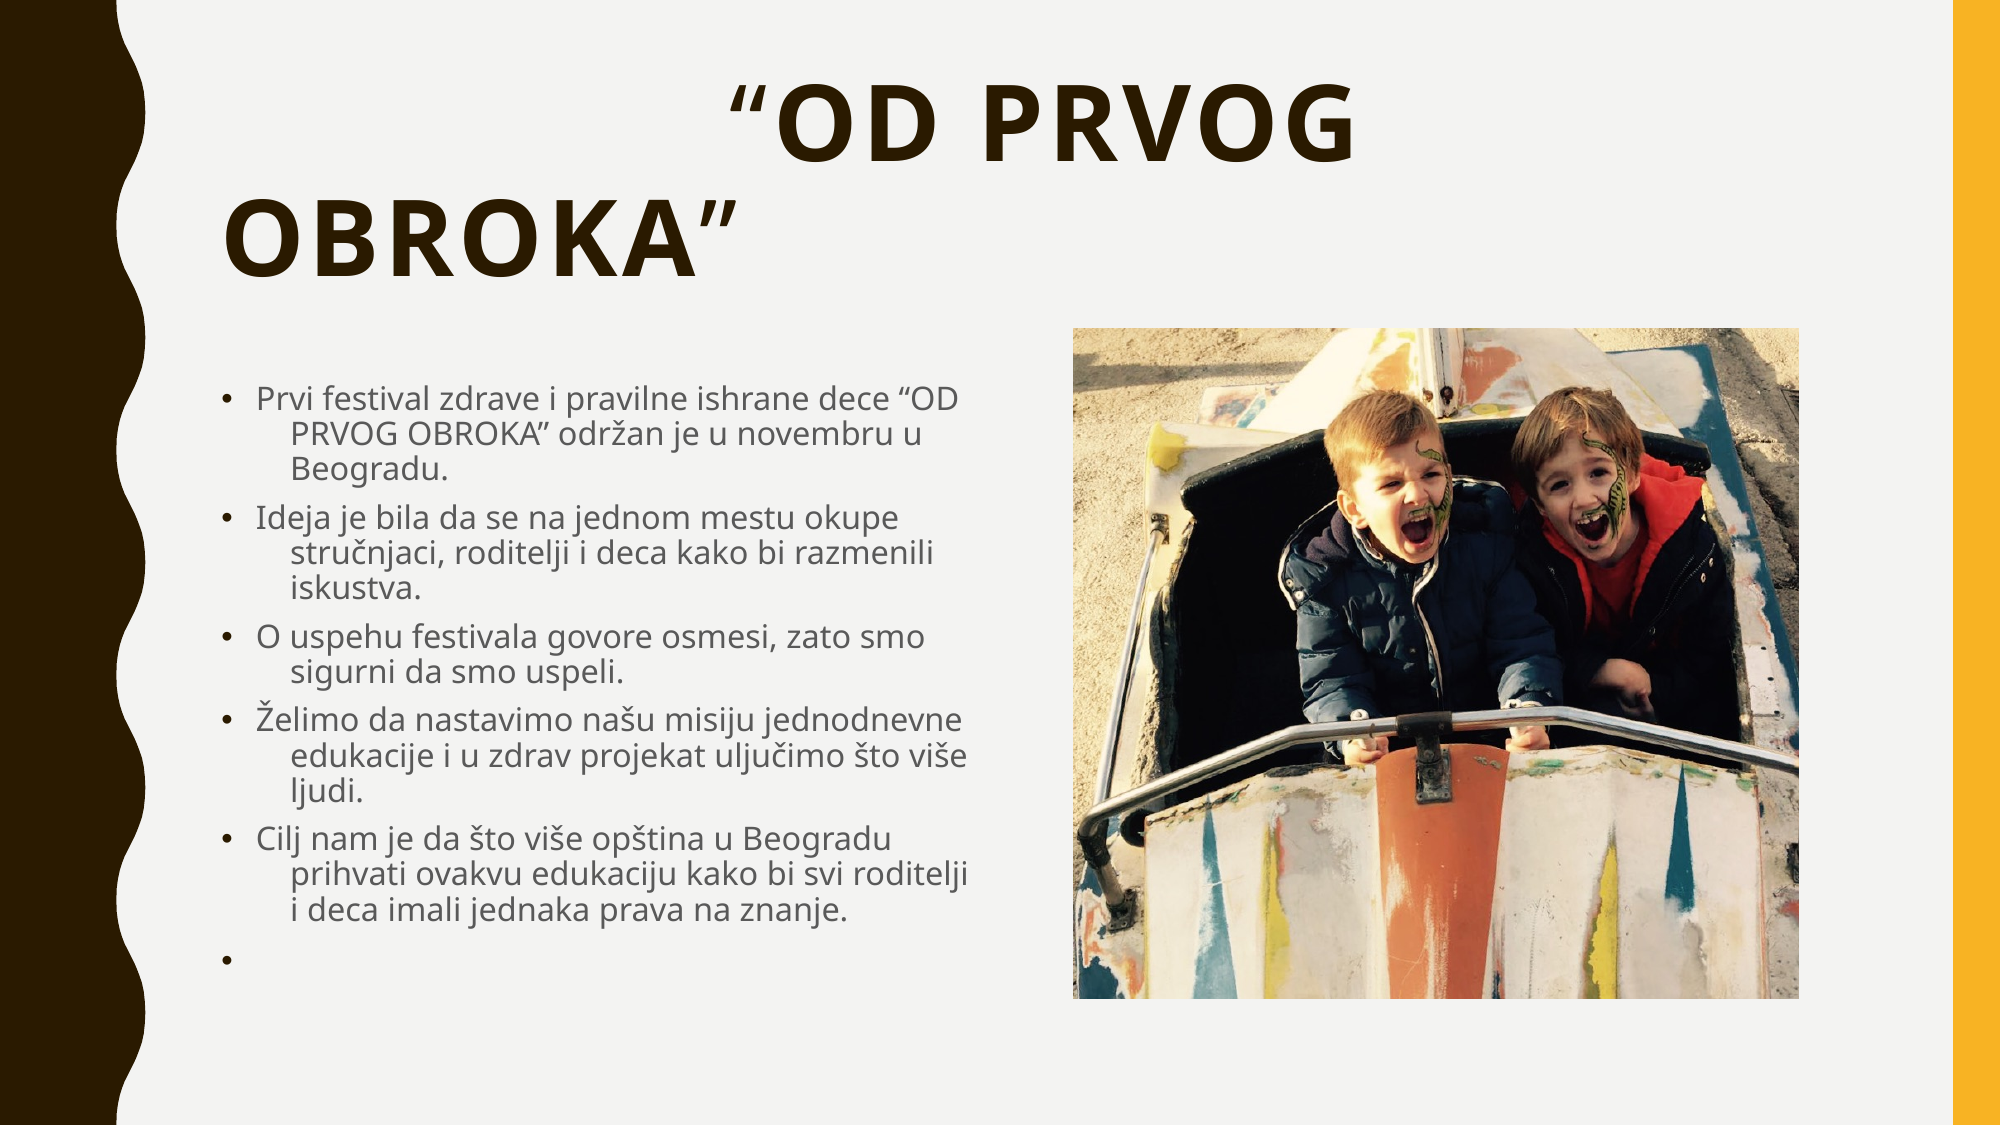

# “OD PRVOG OBROKA”
Prvi festival zdrave i pravilne ishrane dece “OD PRVOG OBROKA” održan je u novembru u Beogradu.
Ideja je bila da se na jednom mestu okupe stručnjaci, roditelji i deca kako bi razmenili iskustva.
O uspehu festivala govore osmesi, zato smo sigurni da smo uspeli.
Želimo da nastavimo našu misiju jednodnevne edukacije i u zdrav projekat uljučimo što više ljudi.
Cilj nam je da što više opština u Beogradu prihvati ovakvu edukaciju kako bi svi roditelji i deca imali jednaka prava na znanje.